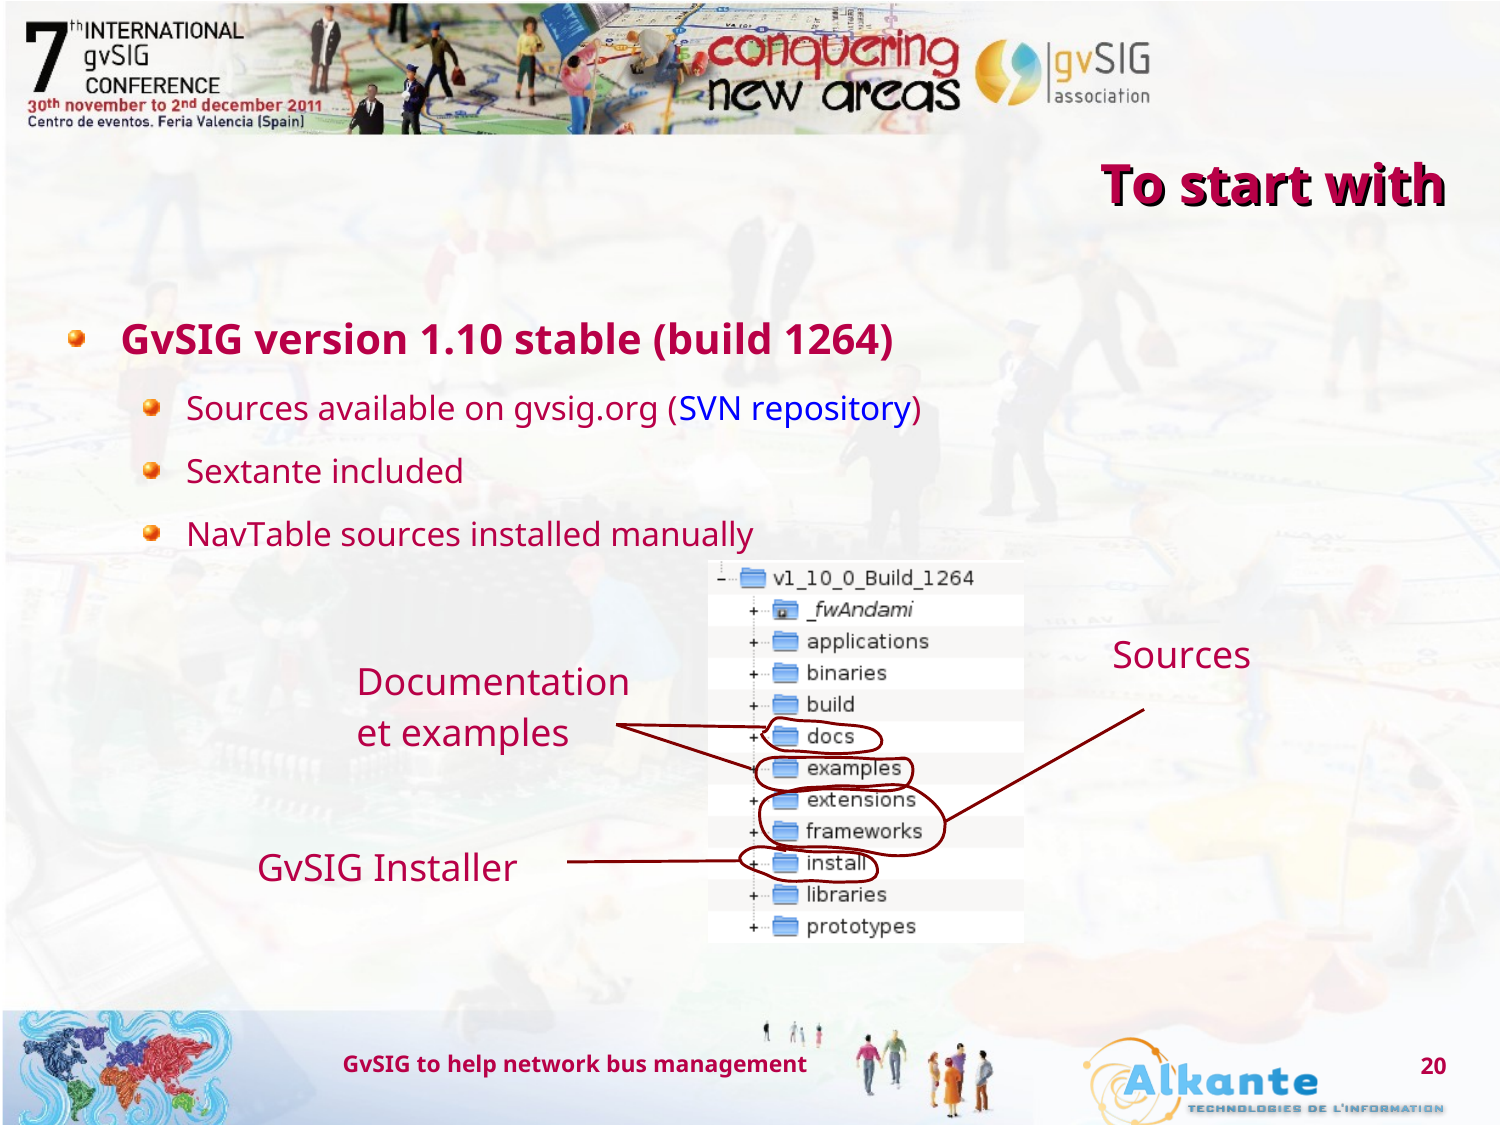

# To start with
GvSIG version 1.10 stable (build 1264)
Sources available on gvsig.org (SVN repository)
Sextante included
NavTable sources installed manually
Sources
Documentation et examples
GvSIG Installer
GvSIG to help network bus management
20